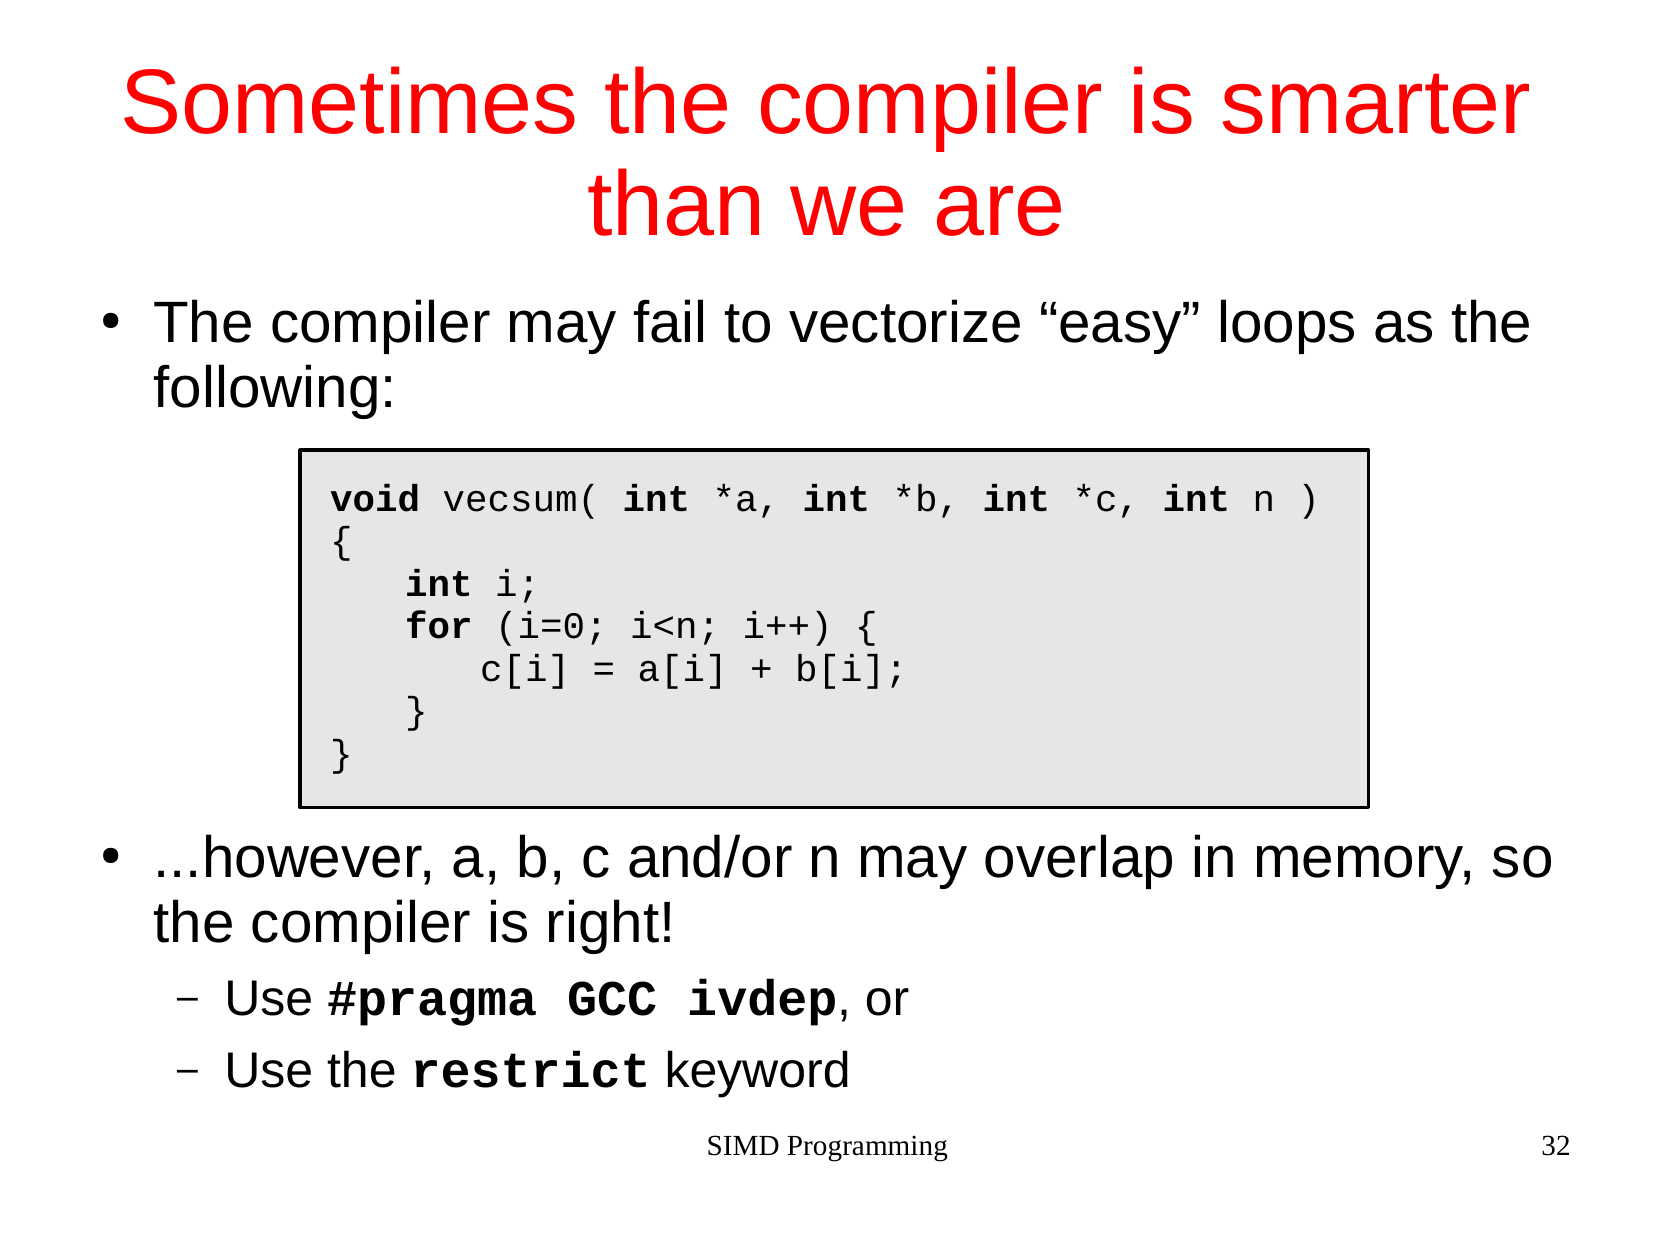

# Sometimes the compiler is smarter than we are
The compiler may fail to vectorize “easy” loops as the following:
...however, a, b, c and/or n may overlap in memory, so the compiler is right!
Use #pragma GCC ivdep, or
Use the restrict keyword
void vecsum( int *a, int *b, int *c, int n )
{
	int i;
	for (i=0; i<n; i++) {
		c[i] = a[i] + b[i];
	}
}
SIMD Programming
32